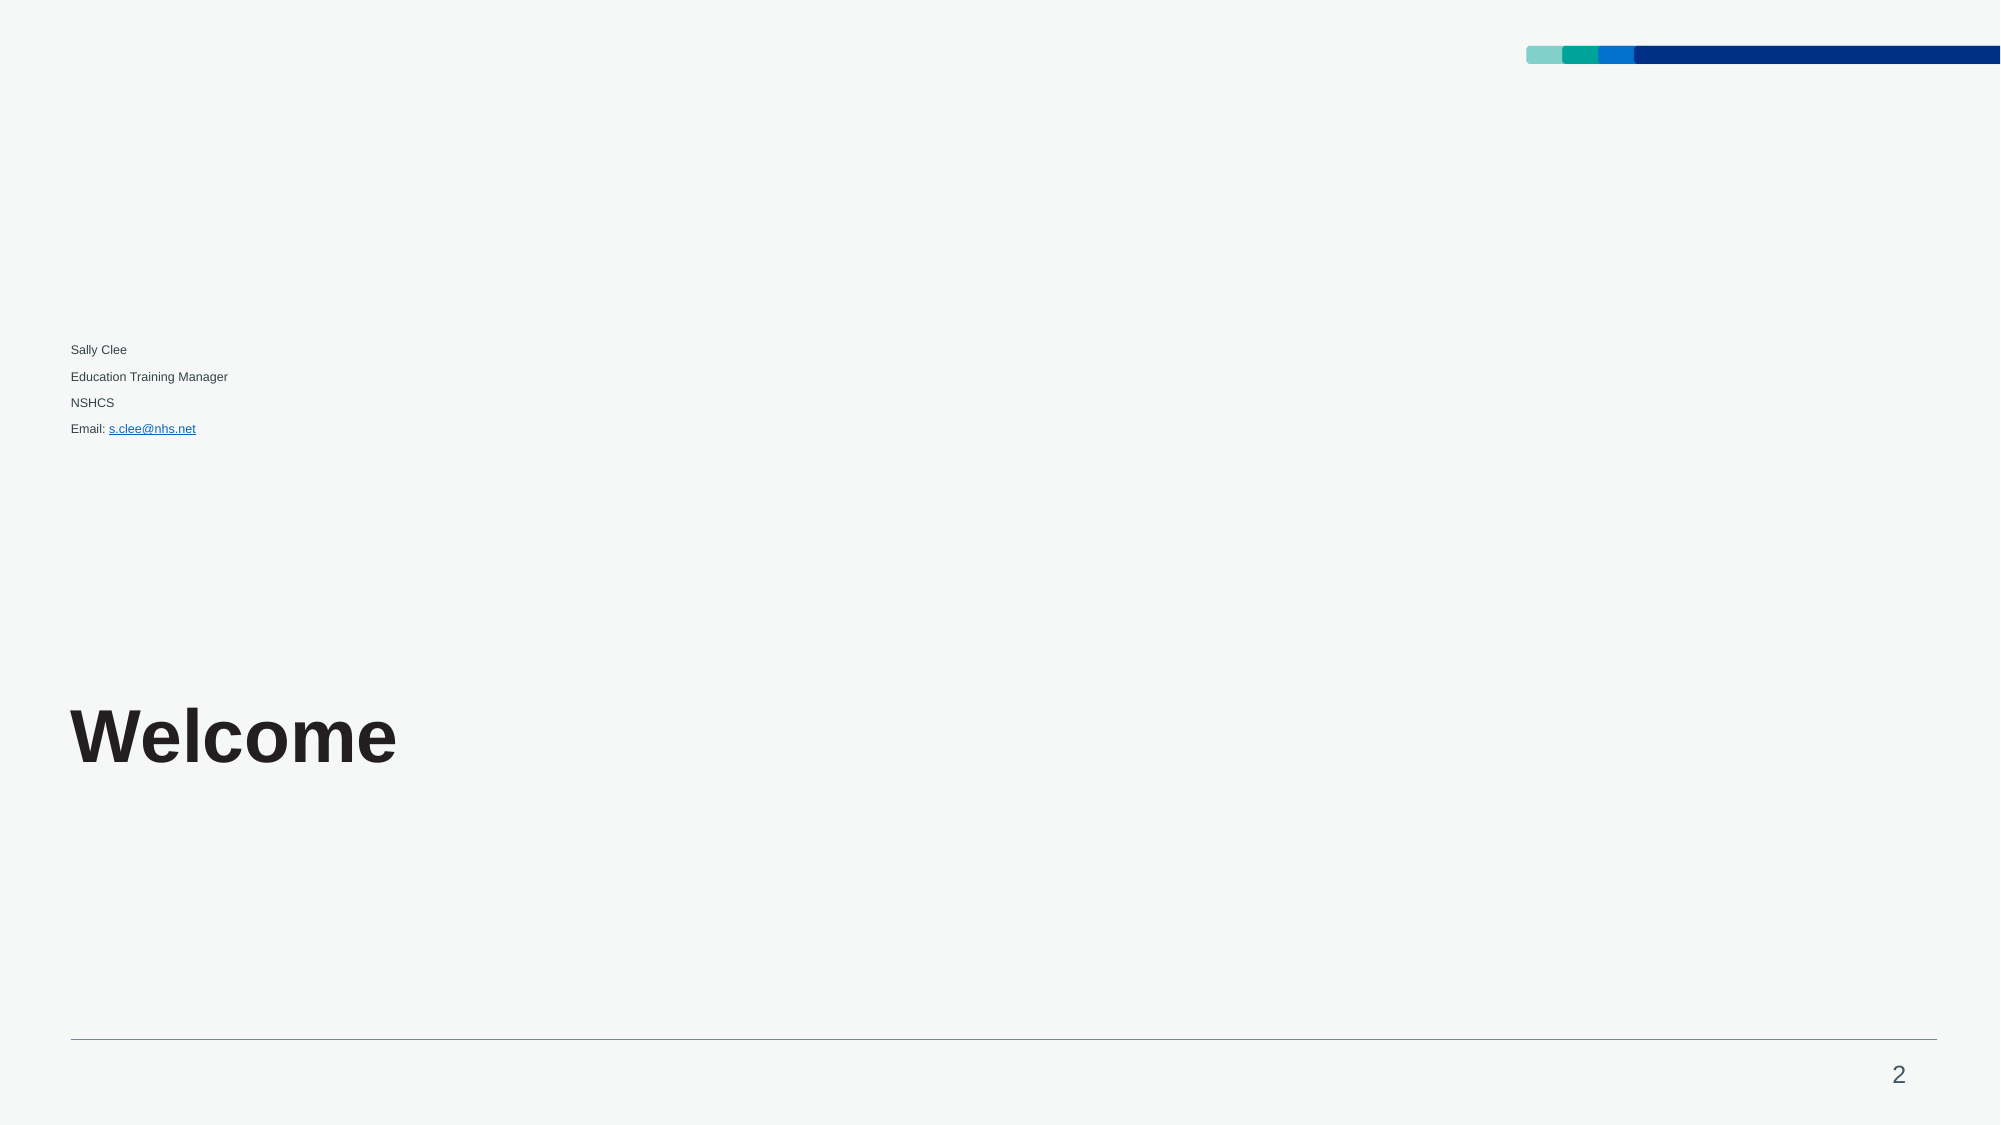

# Sally Clee
Education Training Manager
NSHCS
Email: s.clee@nhs.net
Welcome